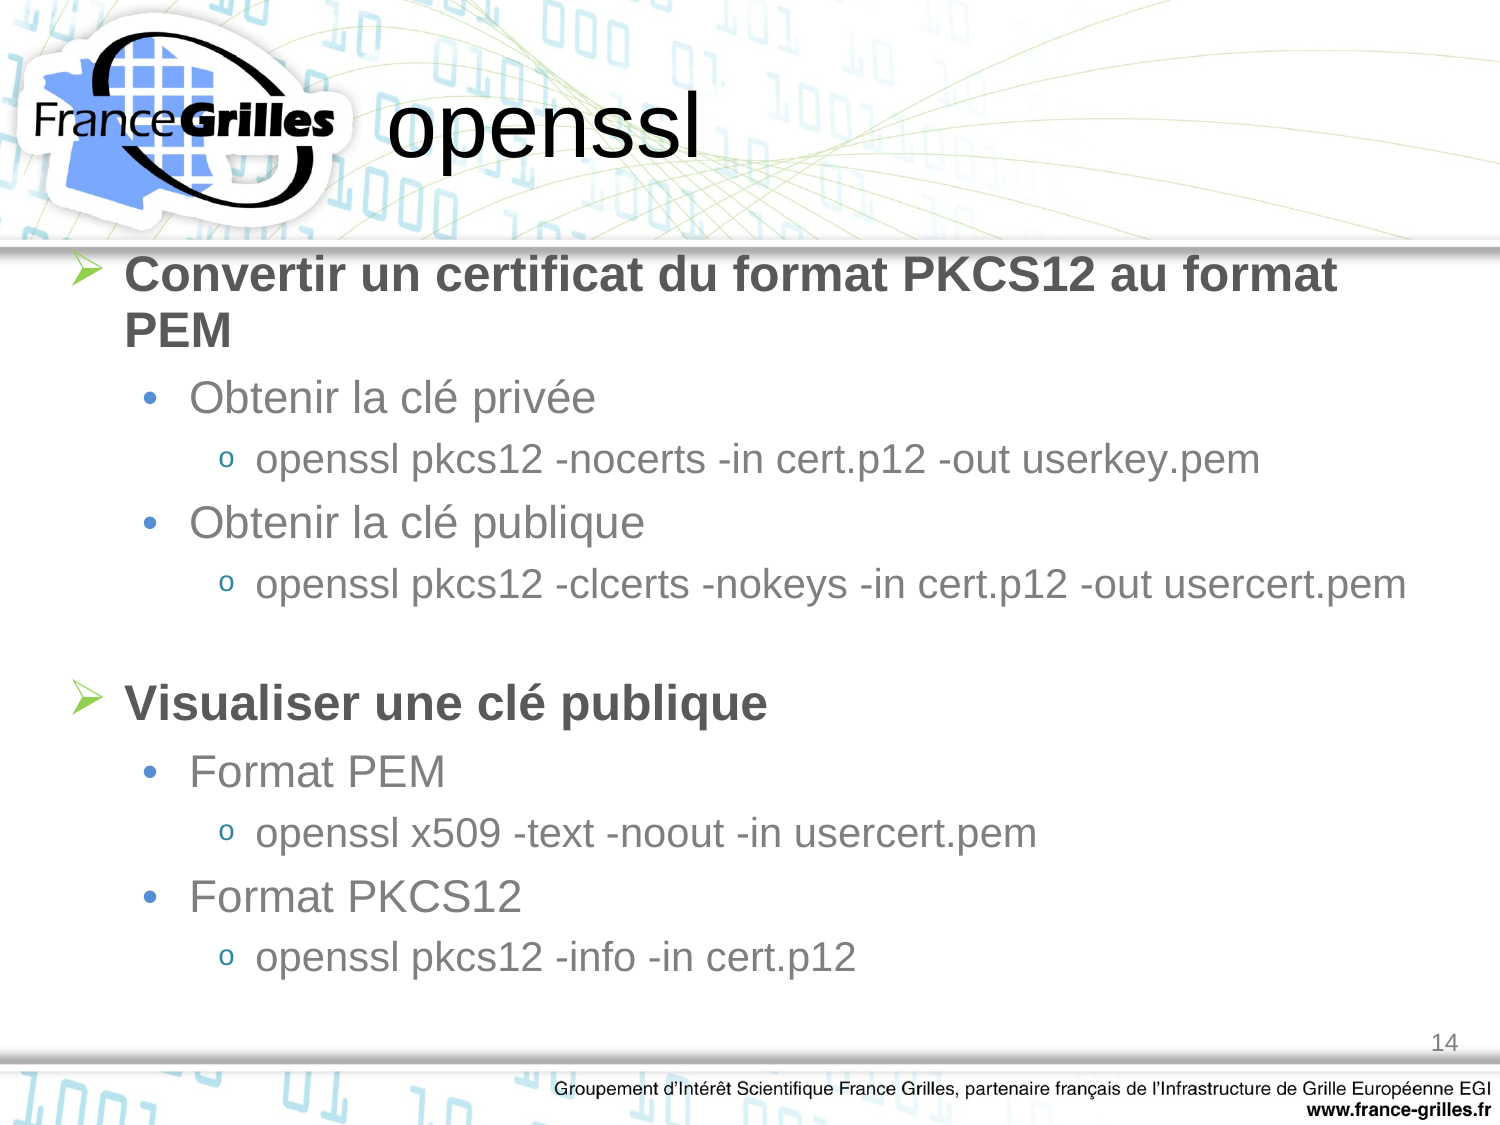

# openssl
Convertir un certificat du format PKCS12 au format PEM
Obtenir la clé privée
openssl pkcs12 -nocerts -in cert.p12 -out userkey.pem
Obtenir la clé publique
openssl pkcs12 -clcerts -nokeys -in cert.p12 -out usercert.pem
Visualiser une clé publique
Format PEM
openssl x509 -text -noout -in usercert.pem
Format PKCS12
openssl pkcs12 -info -in cert.p12
14